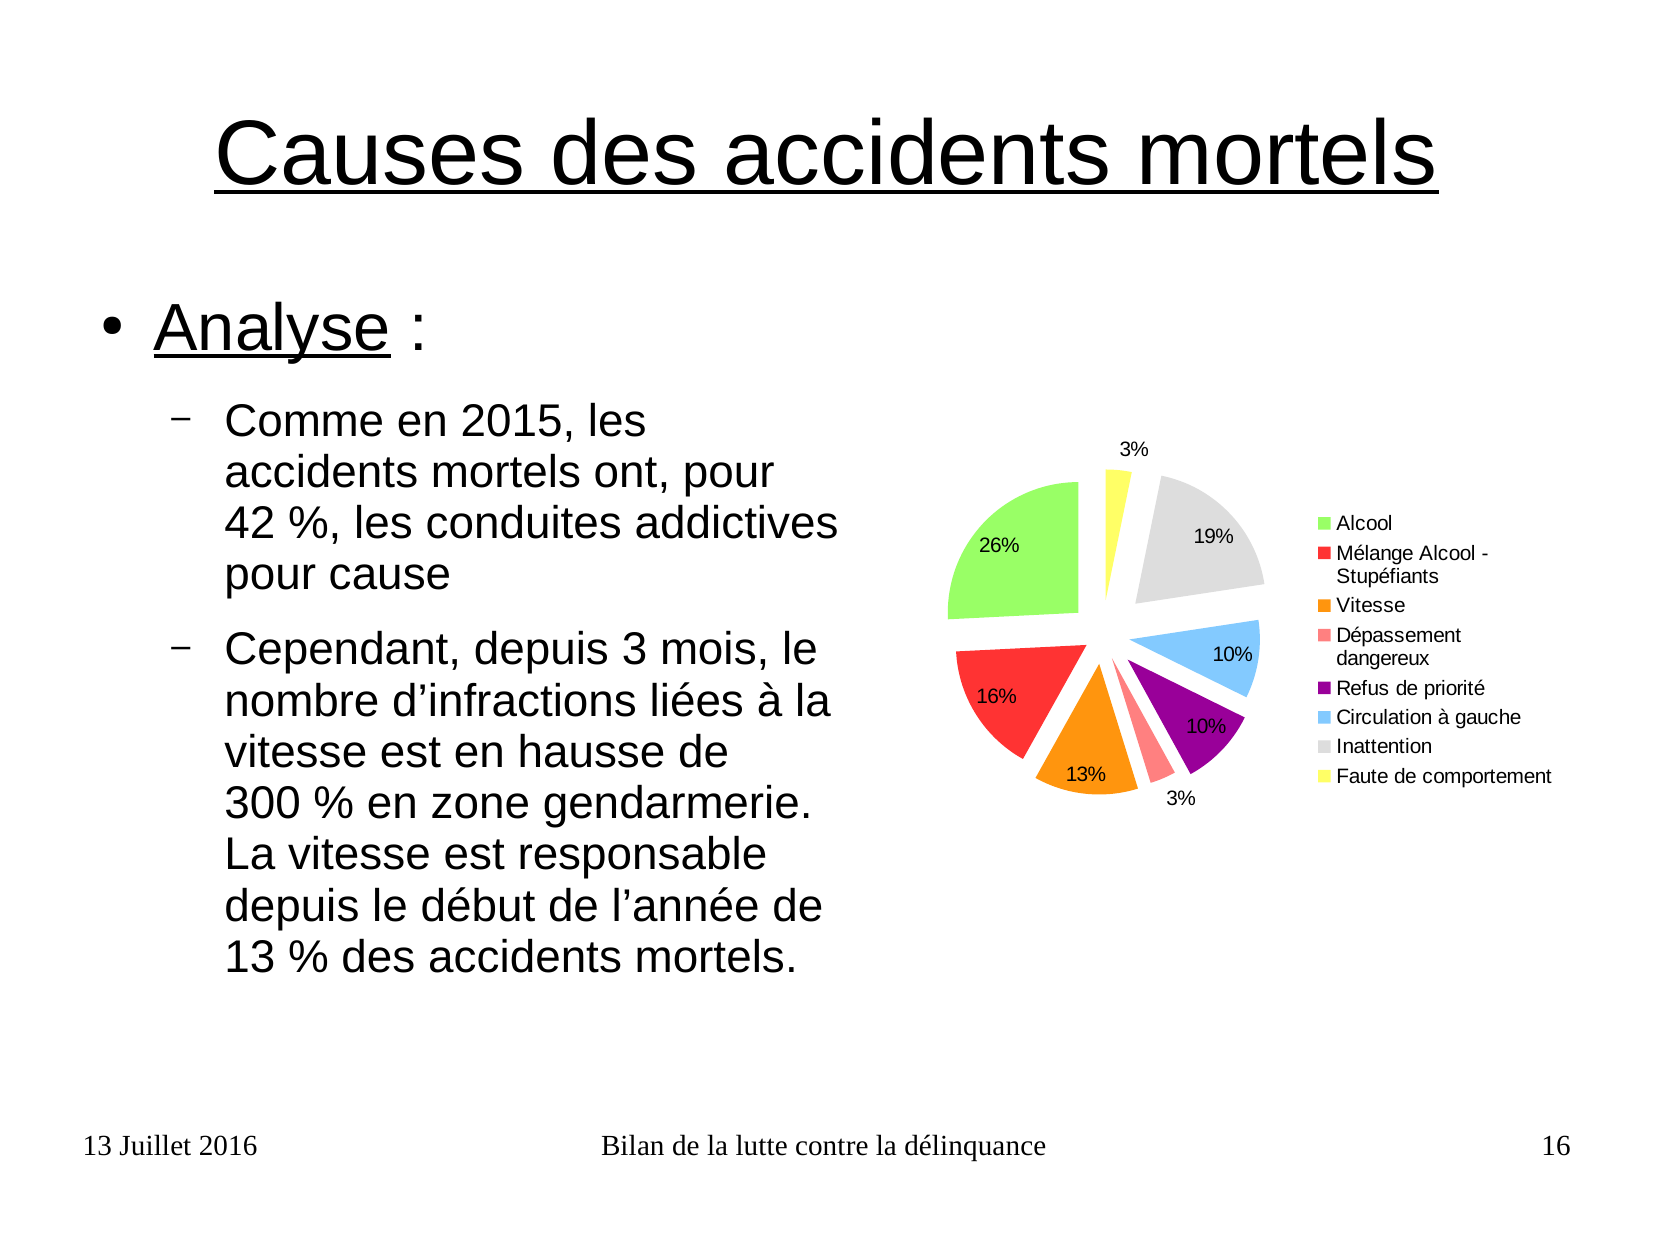

# Causes des accidents mortels
### Chart
| Category | 1 colonne |
|---|---|
| Alcool | 25.8 |
| Mélange Alcool - Stupéfiants | 16.1 |
| Vitesse | 12.9 |
| Dépassement dangereux | 3.2 |
| Refus de priorité | 9.7 |
| Circulation à gauche | 9.7 |
| Inattention | 19.4 |
| Faute de comportement | 3.2 |Analyse :
Comme en 2015, les accidents mortels ont, pour 42 %, les conduites addictives pour cause
Cependant, depuis 3 mois, le nombre d’infractions liées à la vitesse est en hausse de 300 % en zone gendarmerie. La vitesse est responsable depuis le début de l’année de 13 % des accidents mortels.
13 Juillet 2016
Bilan de la lutte contre la délinquance
16